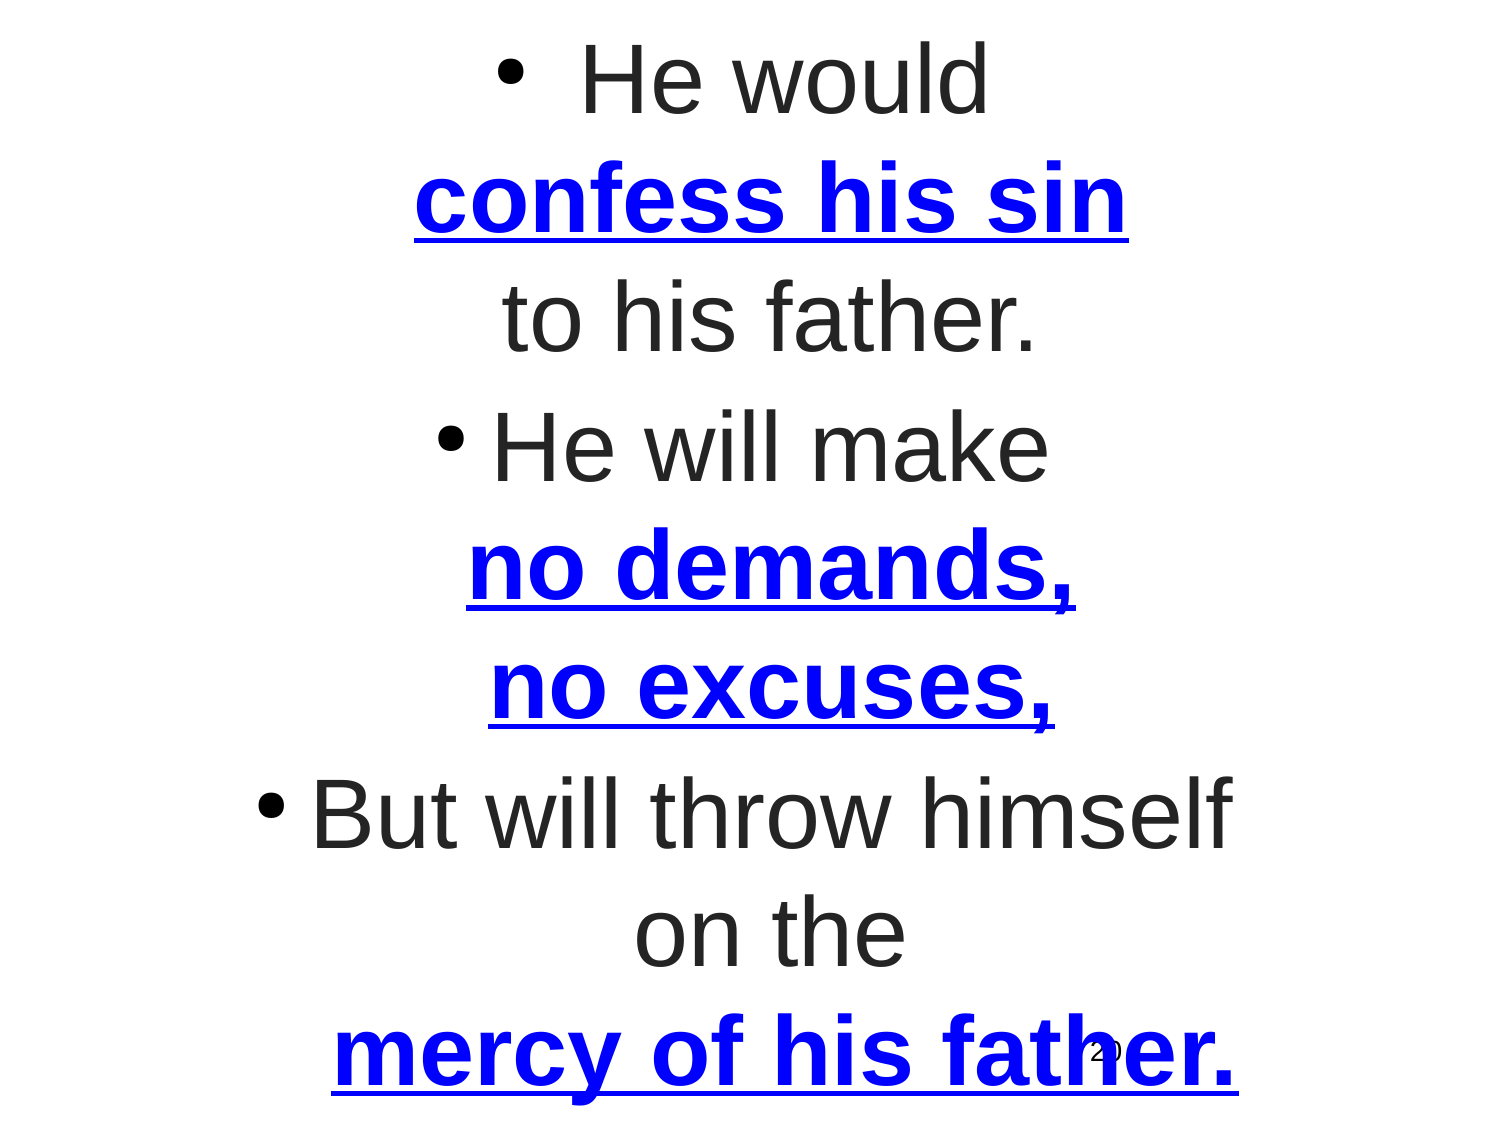

# He would confess his sin to his father.
He will make
no demands,
no excuses,
But will throw himself
on the
mercy of his father.
20